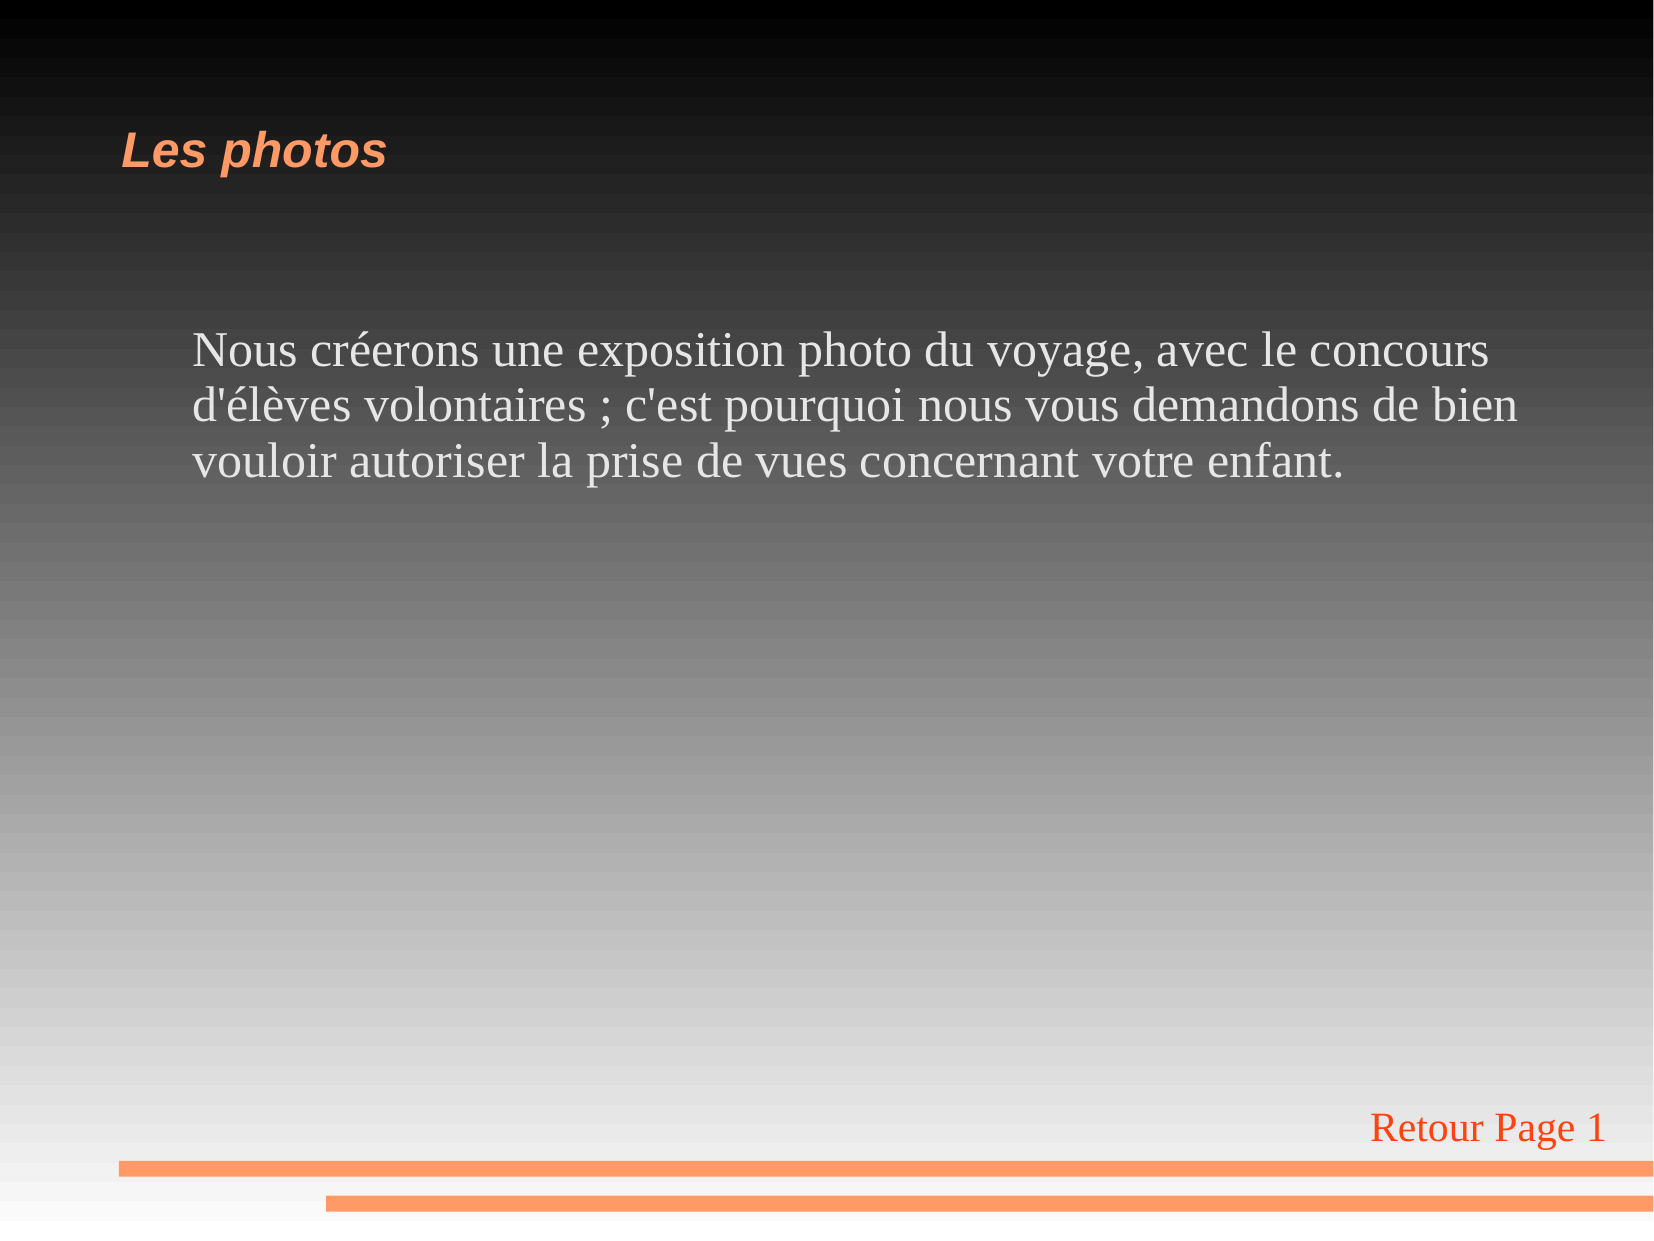

# Les photos
Nous créerons une exposition photo du voyage, avec le concours d'élèves volontaires ; c'est pourquoi nous vous demandons de bien vouloir autoriser la prise de vues concernant votre enfant.
Retour Page 1